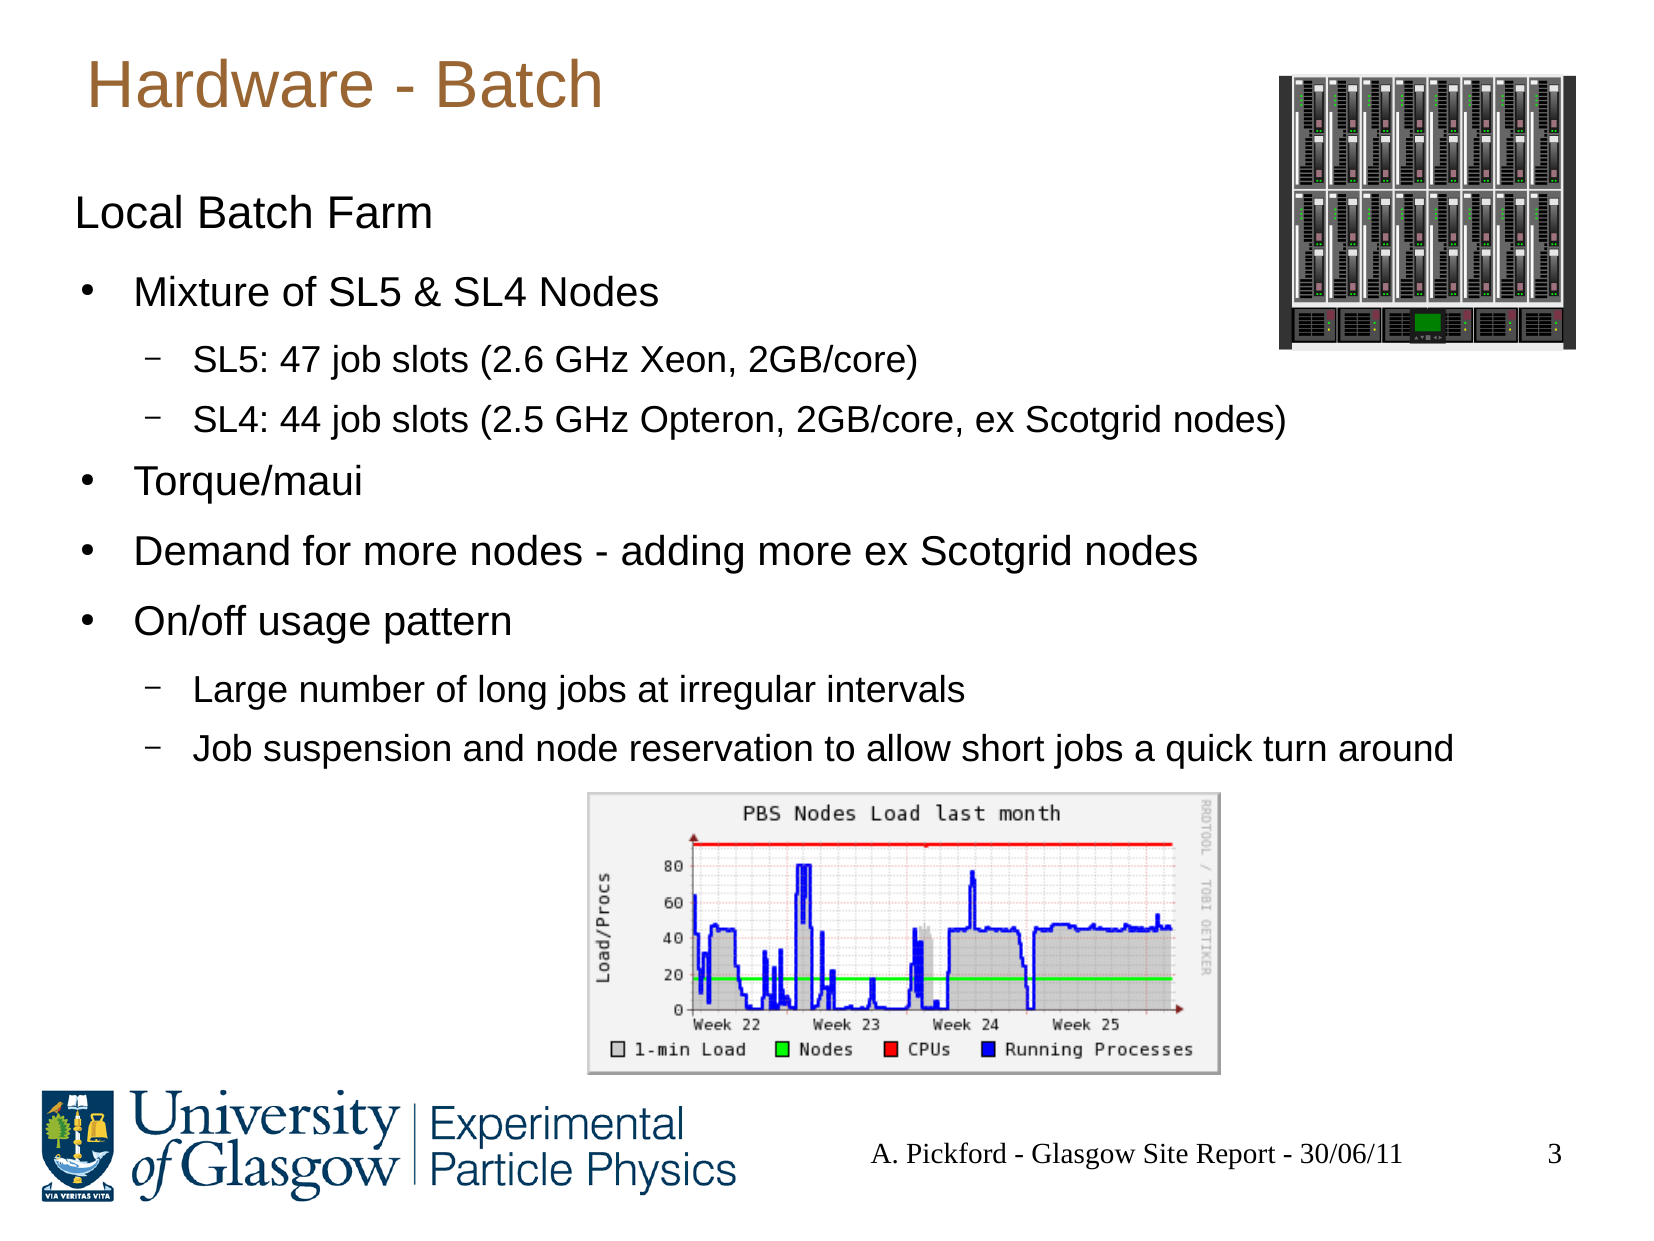

# Hardware - Batch
Local Batch Farm
Mixture of SL5 & SL4 Nodes
SL5: 47 job slots (2.6 GHz Xeon, 2GB/core)
SL4: 44 job slots (2.5 GHz Opteron, 2GB/core, ex Scotgrid nodes)
Torque/maui
Demand for more nodes - adding more ex Scotgrid nodes
On/off usage pattern
Large number of long jobs at irregular intervals
Job suspension and node reservation to allow short jobs a quick turn around
A. Pickford - Glasgow Site Report - 30/06/11
3